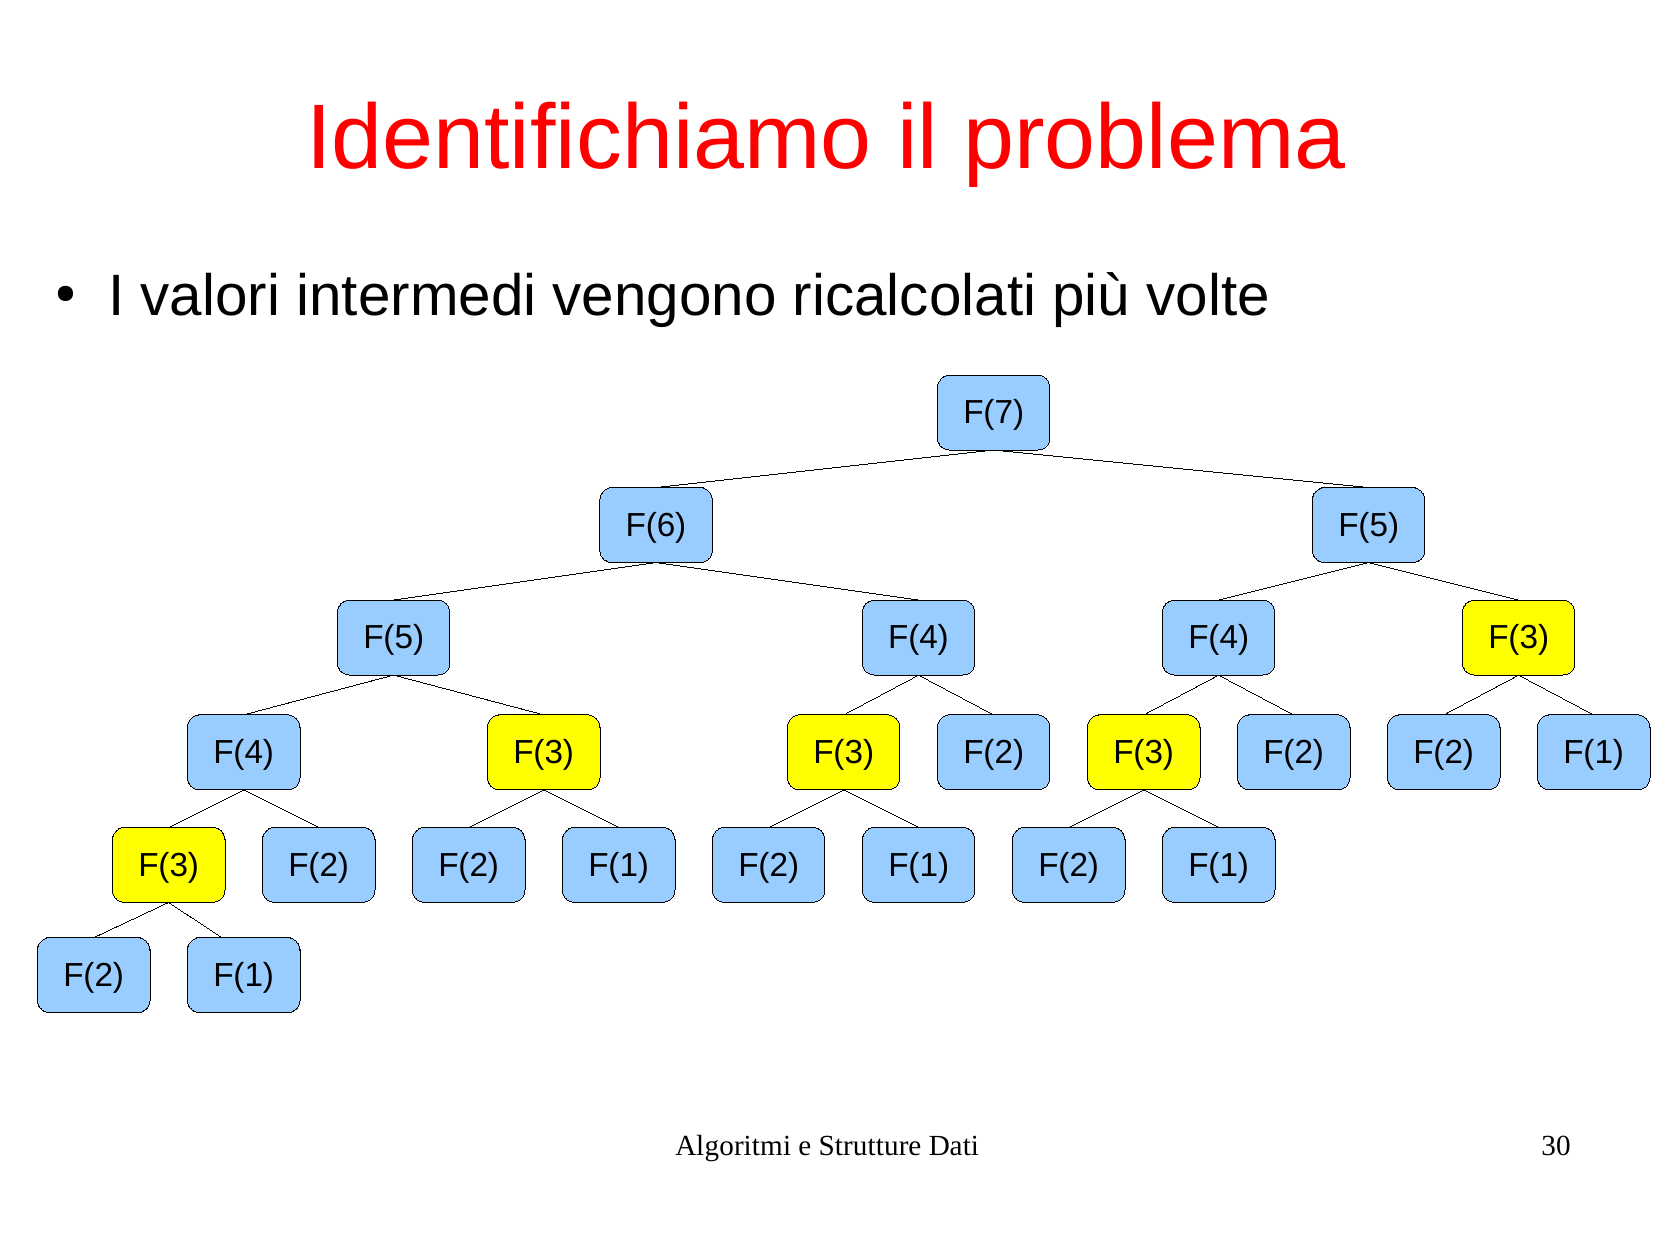

# Identifichiamo il problema
I valori intermedi vengono ricalcolati più volte
F(7)
F(6)
F(5)
F(5)
F(5)
F(5)
F(4)
F(4)
F(4)
F(3)
F(3)
F(4)
F(4)
F(3)
F(3)
F(3)
F(2)
F(3)
F(3)
F(2)
F(2)
F(2)
F(2)
F(1)
F(1)
F(3)
F(3)
F(2)
F(2)
F(2)
F(2)
F(1)
F(1)
F(2)
F(1)
F(2)
F(2)
F(1)
F(1)
F(2)
F(2)
F(1)
F(1)
Algoritmi e Strutture Dati
30